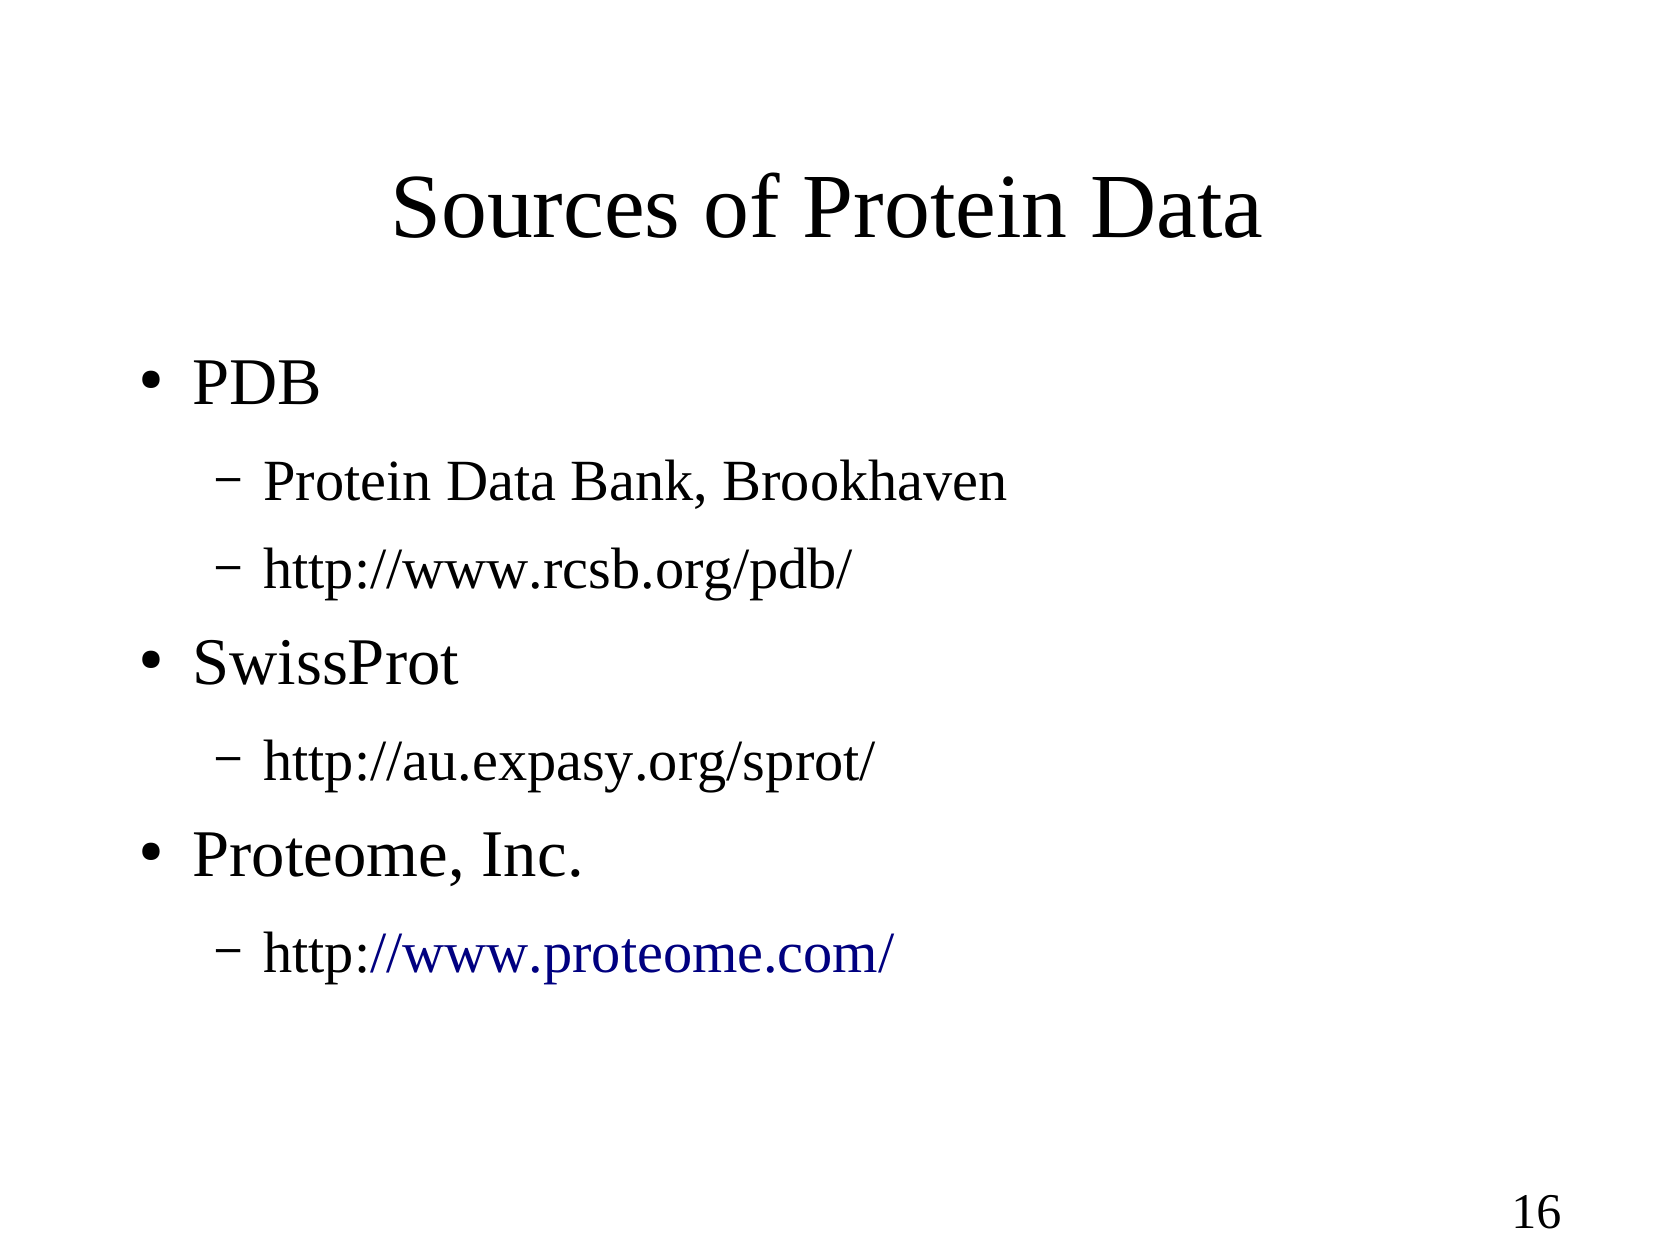

# Sources of Protein Data
PDB
Protein Data Bank, Brookhaven
http://www.rcsb.org/pdb/
SwissProt
http://au.expasy.org/sprot/
Proteome, Inc.
http://www.proteome.com/